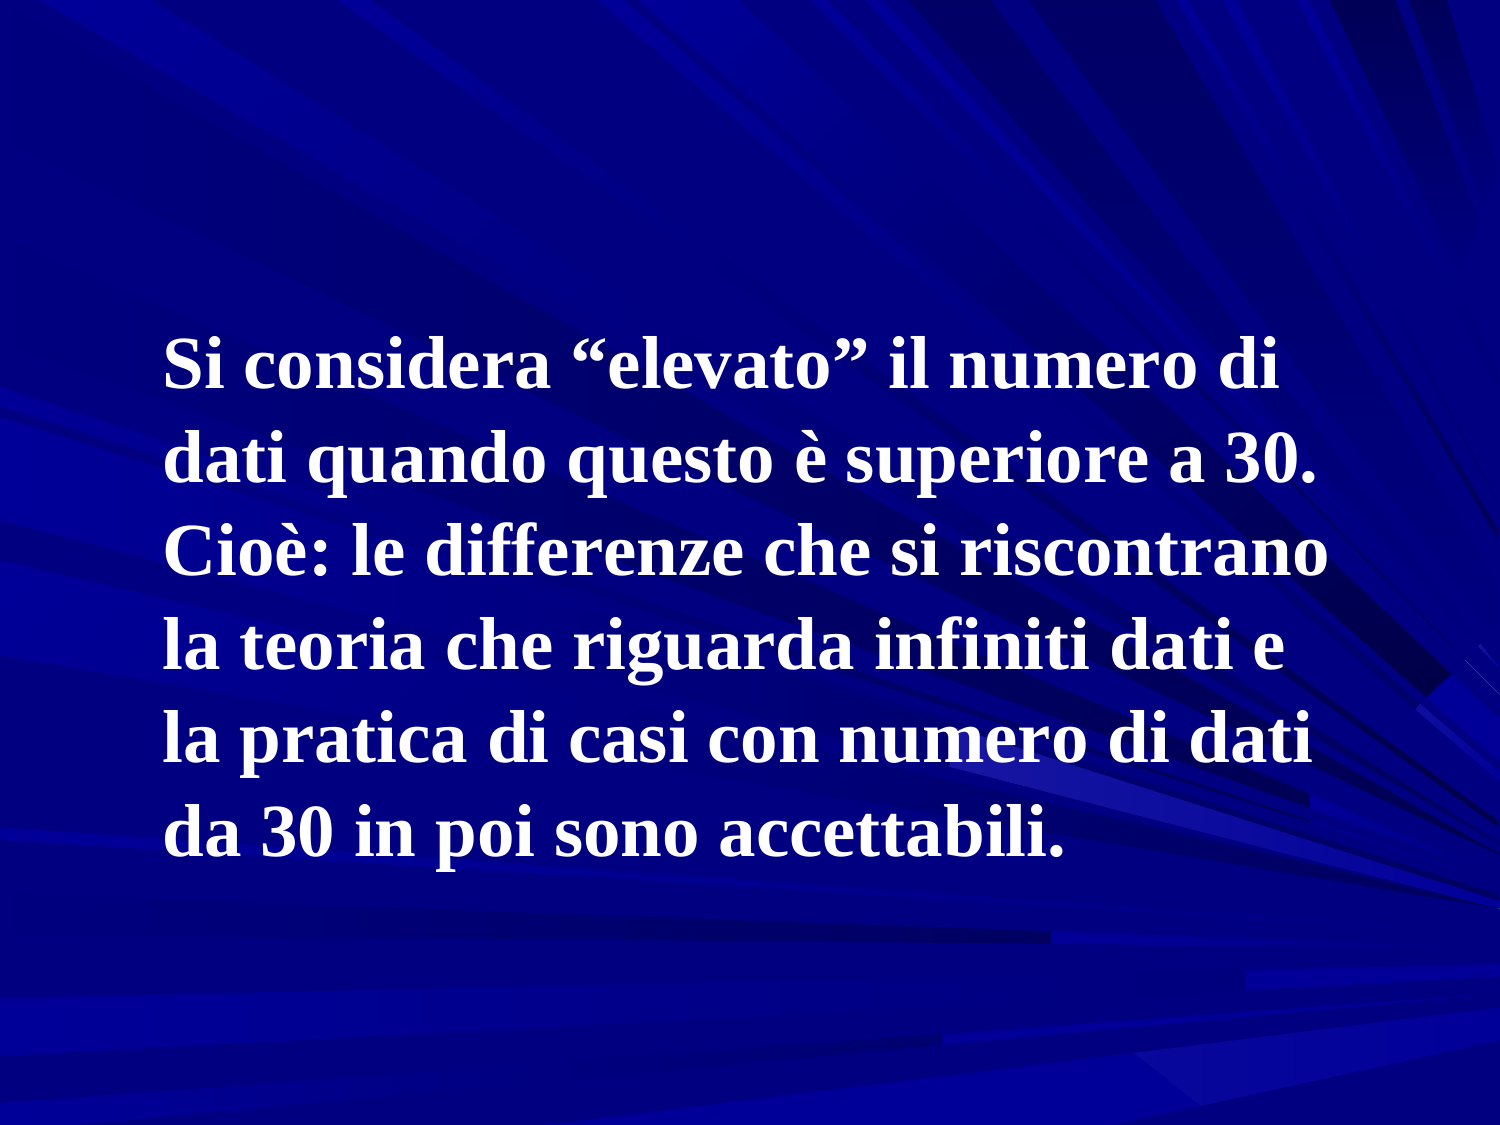

Si considera “elevato” il numero di dati quando questo è superiore a 30. Cioè: le differenze che si riscontrano la teoria che riguarda infiniti dati e la pratica di casi con numero di dati da 30 in poi sono accettabili.